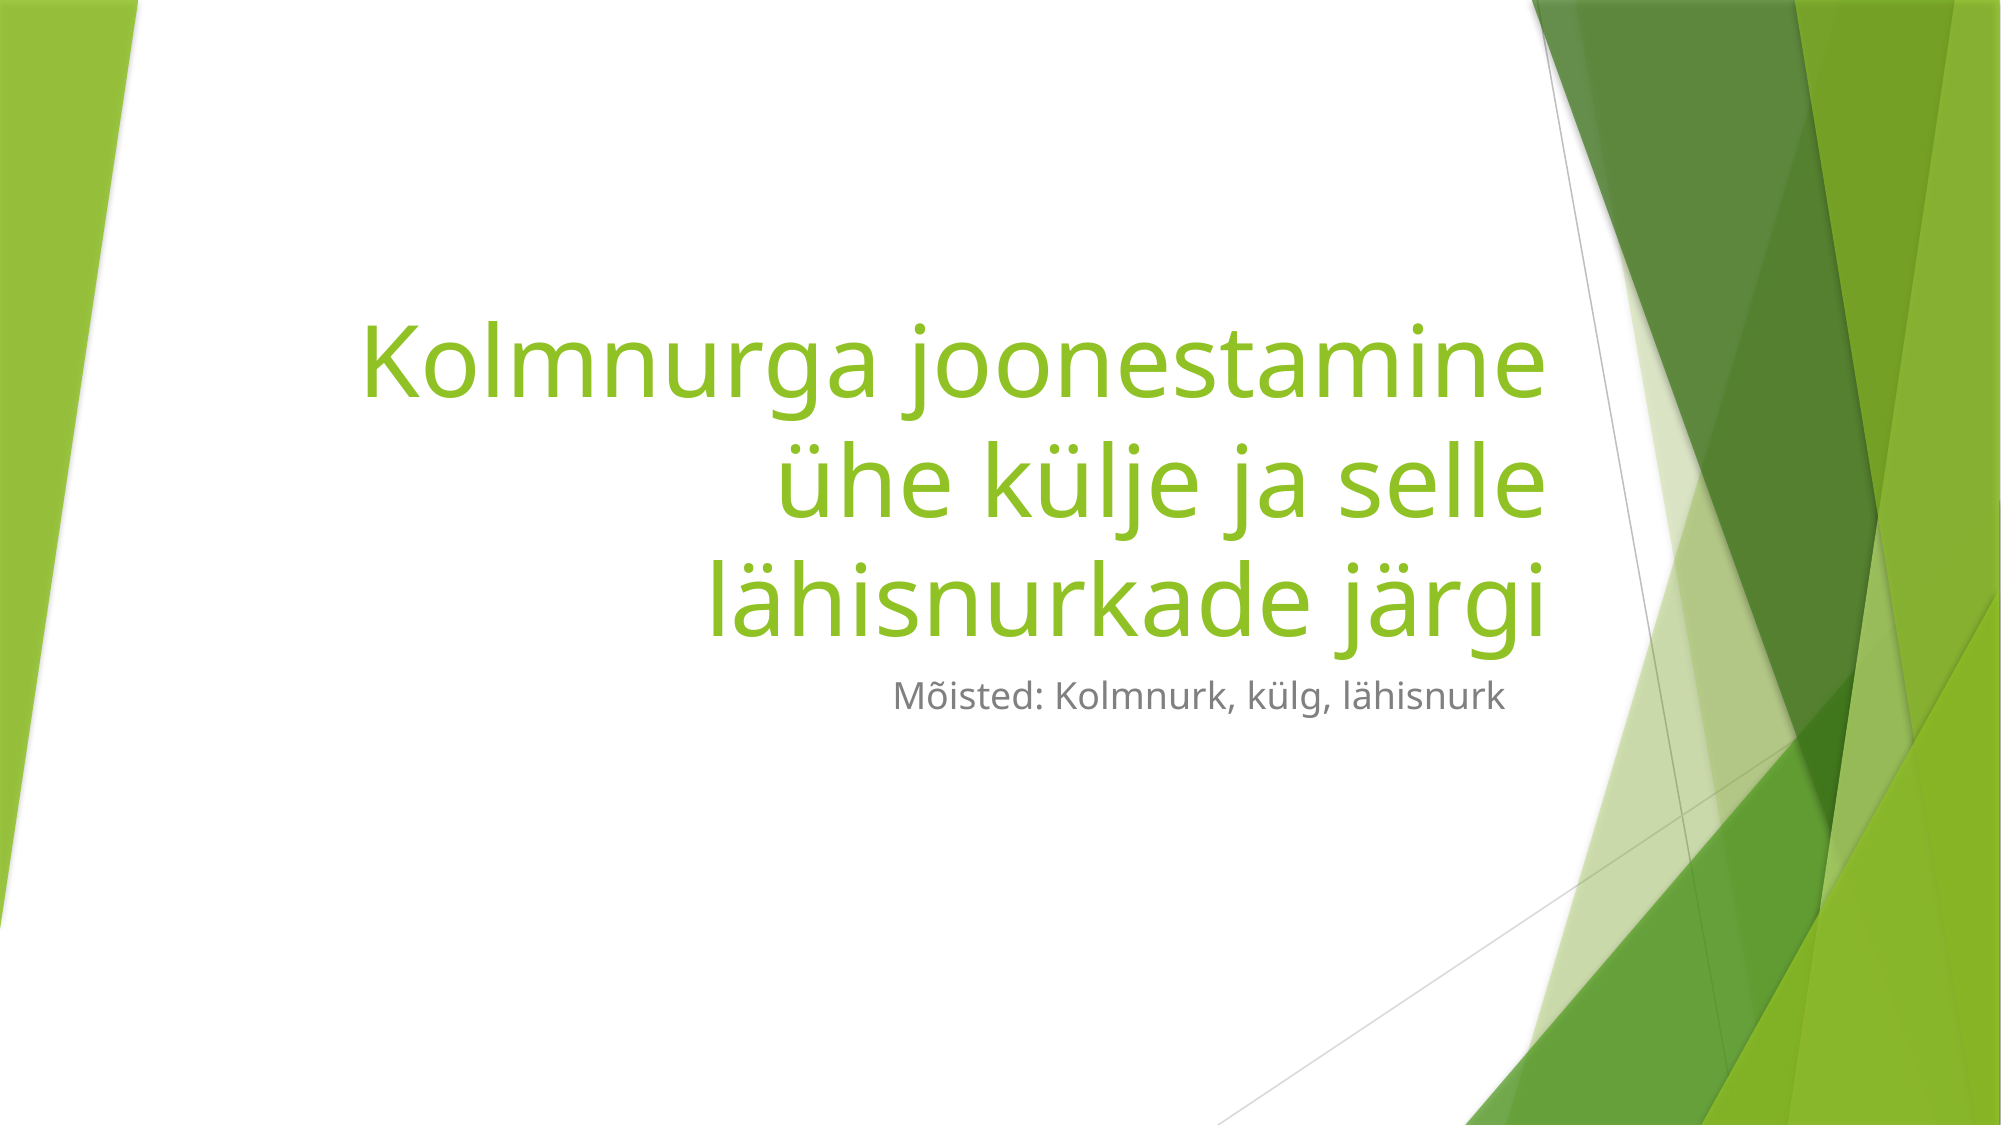

# Kolmnurga joonestamine ühe külje ja selle lähisnurkade järgi
Mõisted: Kolmnurk, külg, lähisnurk